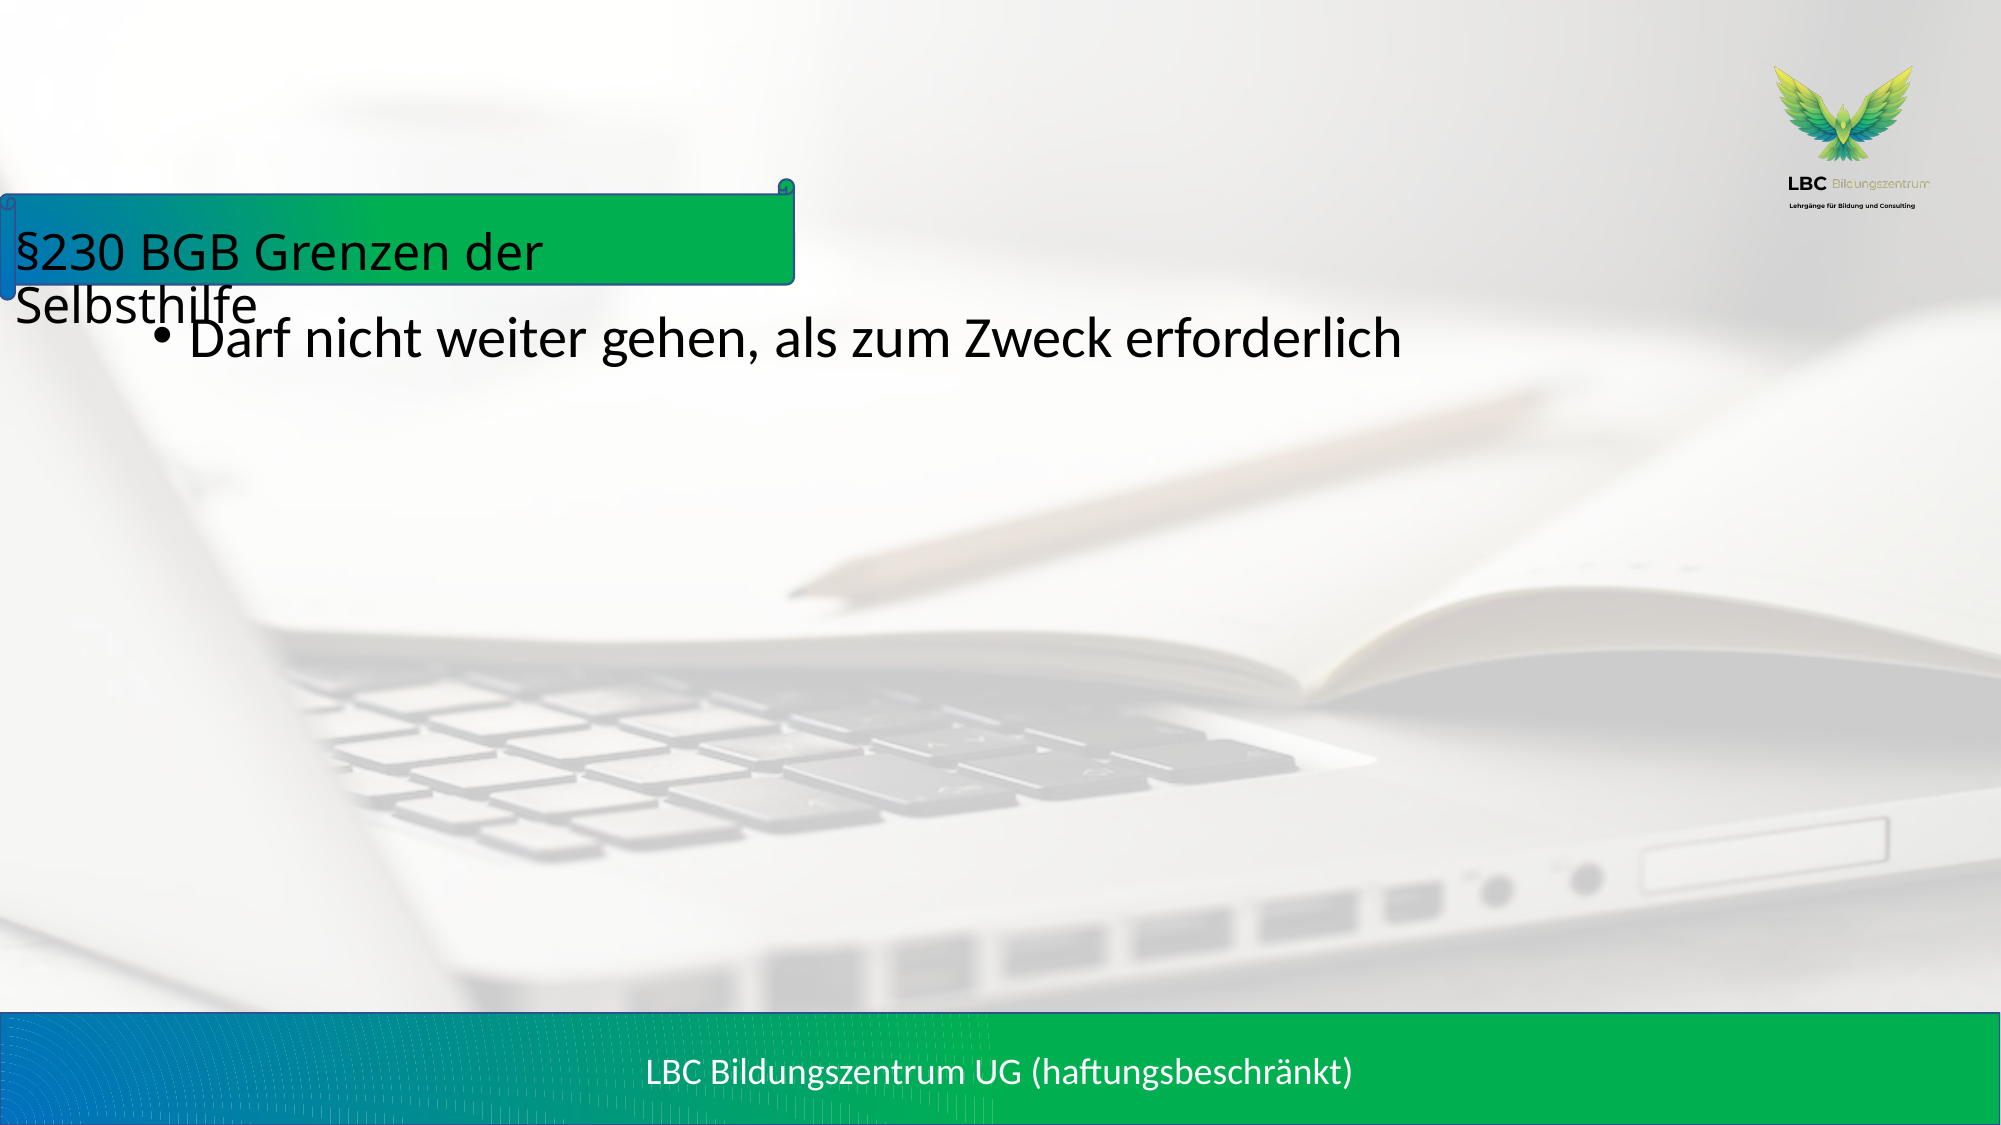

# §230 BGB Grenzen der Selbsthilfe
Darf nicht weiter gehen, als zum Zweck erforderlich